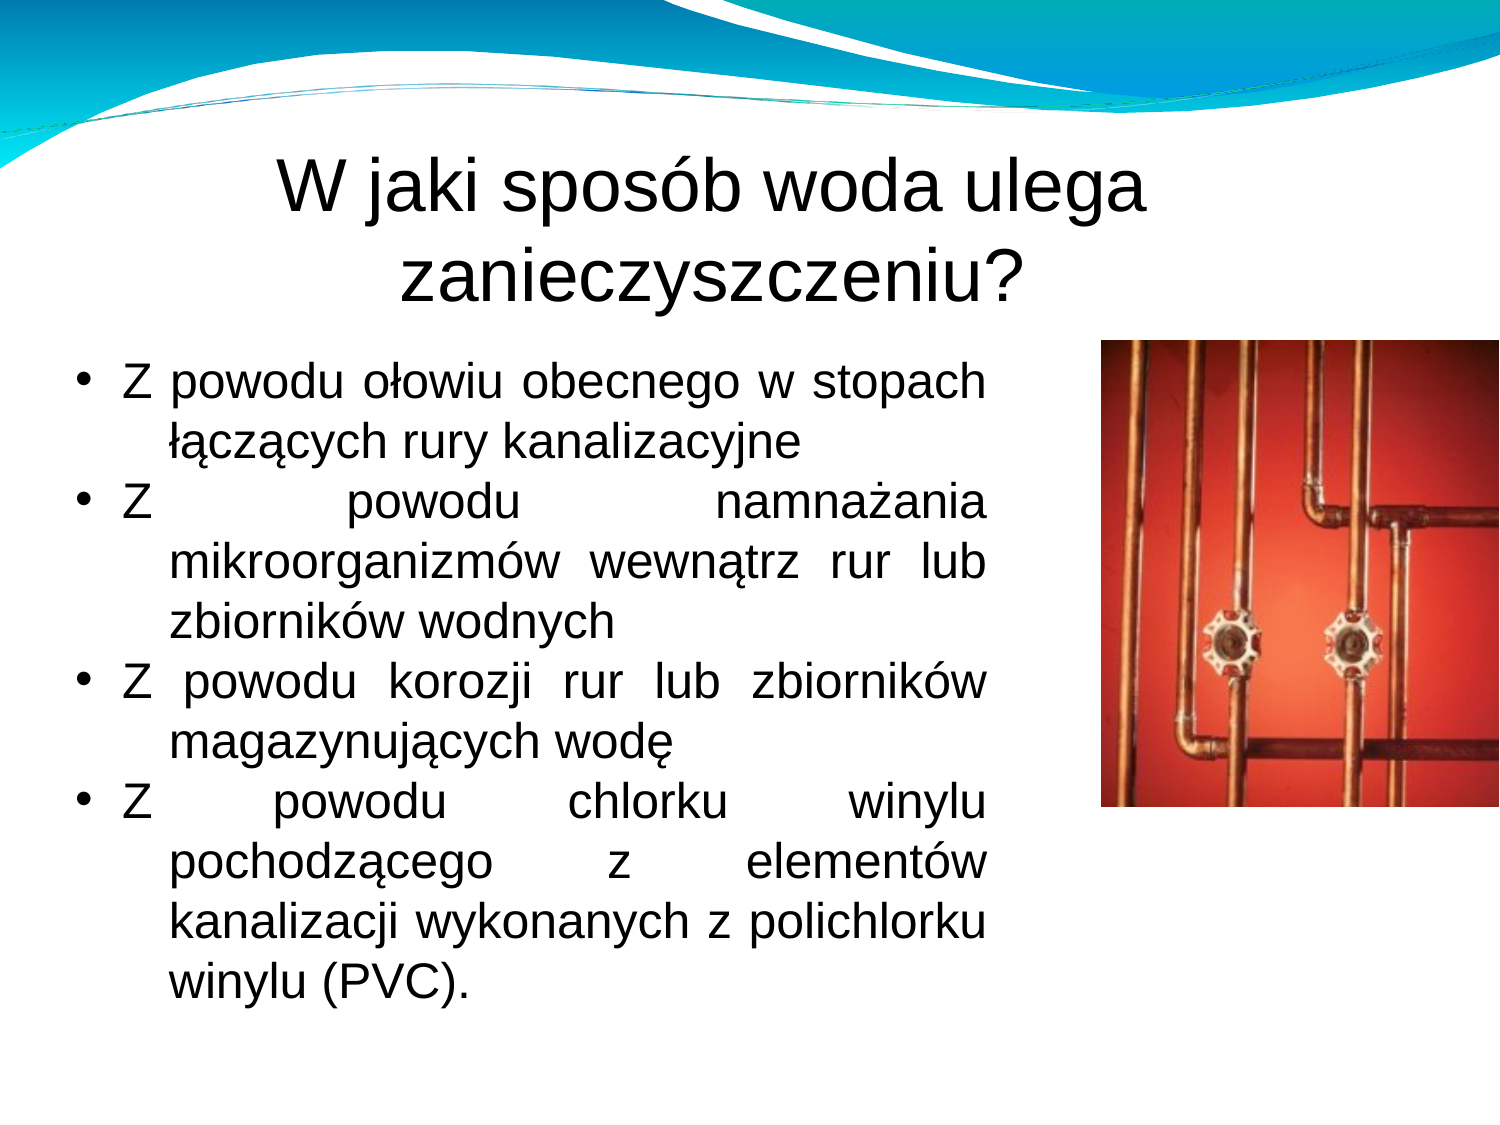

W jaki sposób woda ulega zanieczyszczeniu?
Z powodu ołowiu obecnego w stopach łączących rury kanalizacyjne
Z powodu namnażania mikroorganizmów wewnątrz rur lub zbiorników wodnych
Z powodu korozji rur lub zbiorników magazynujących wodę
Z powodu chlorku winylu pochodzącego z elementów kanalizacji wykonanych z polichlorku winylu (PVC).